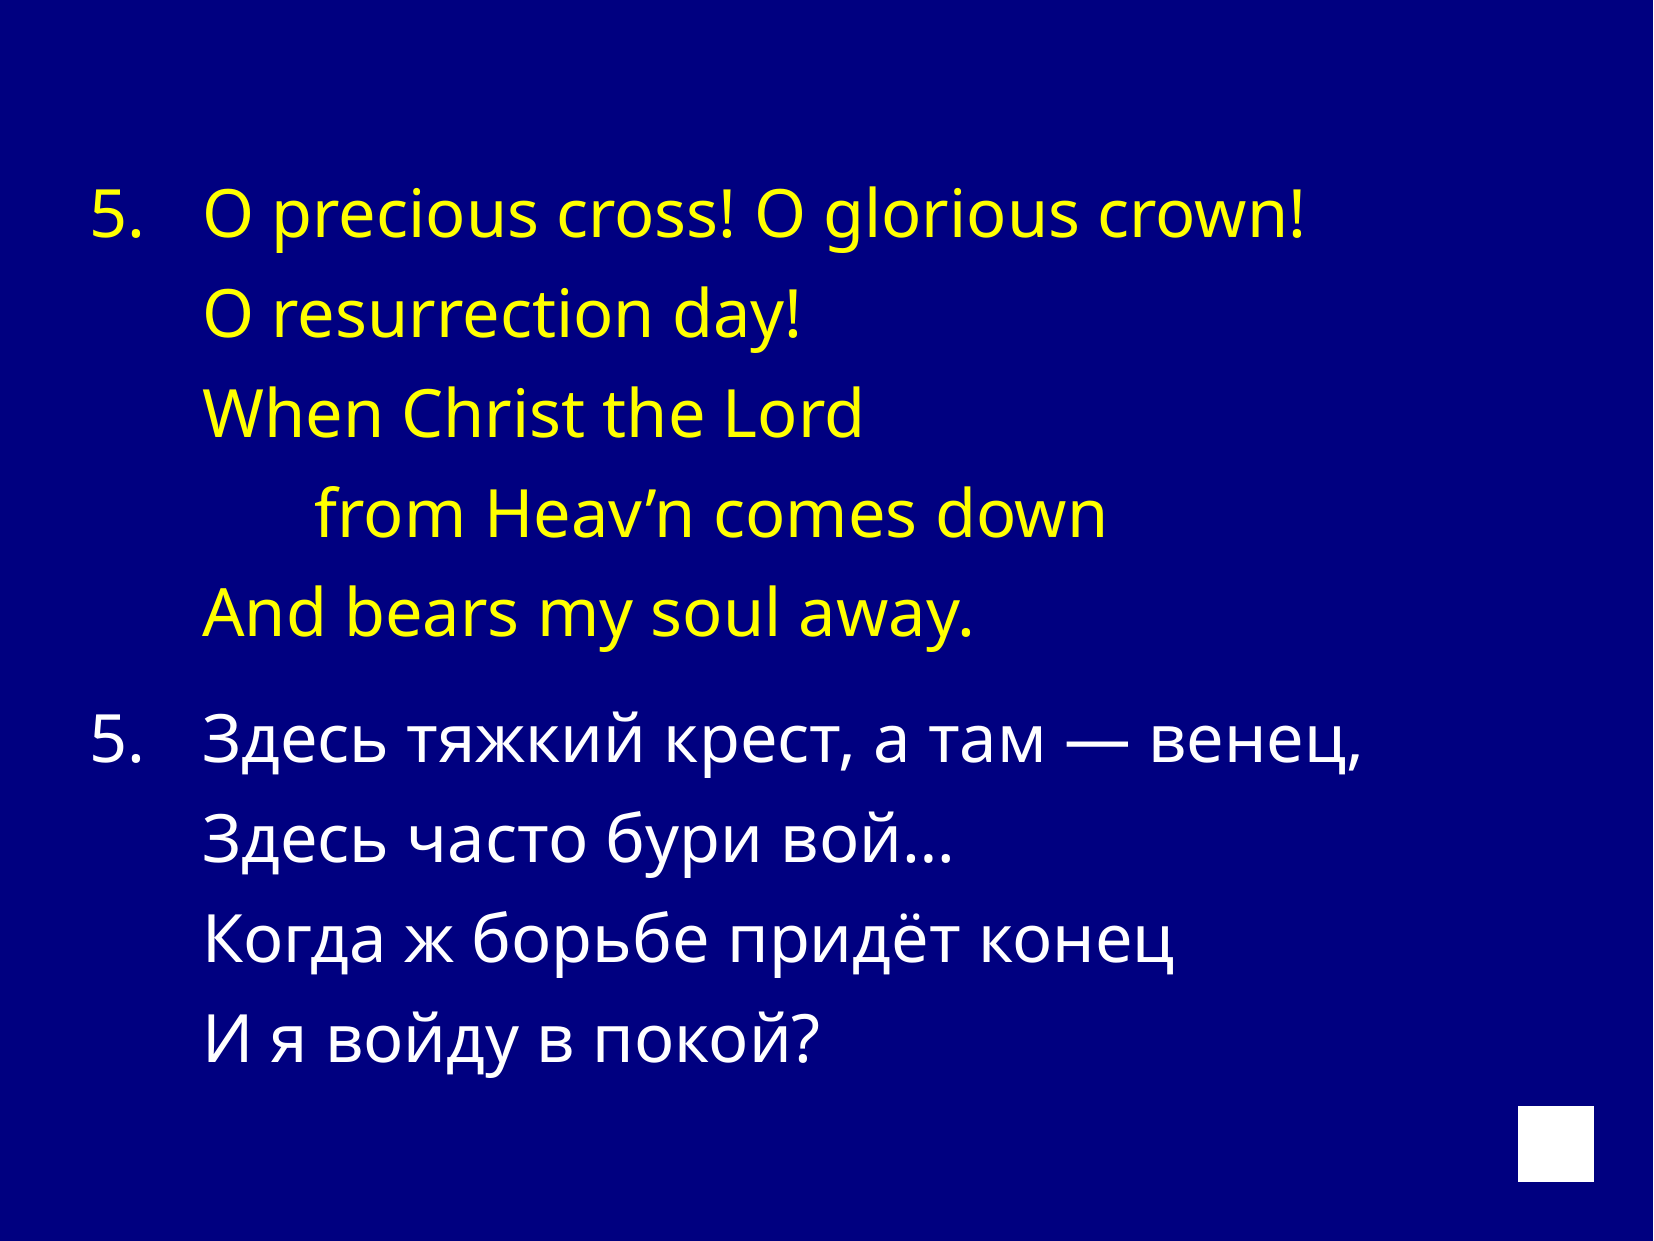

5.	O precious cross! O glorious crown!
	O resurrection day!
	When Christ the Lord
		from Heav’n comes down
	And bears my soul away.
5.	Здесь тяжкий крест, а там ― венец,
	Здесь часто бури вой…
	Когда ж борьбе придёт конец
	И я войду в покой?